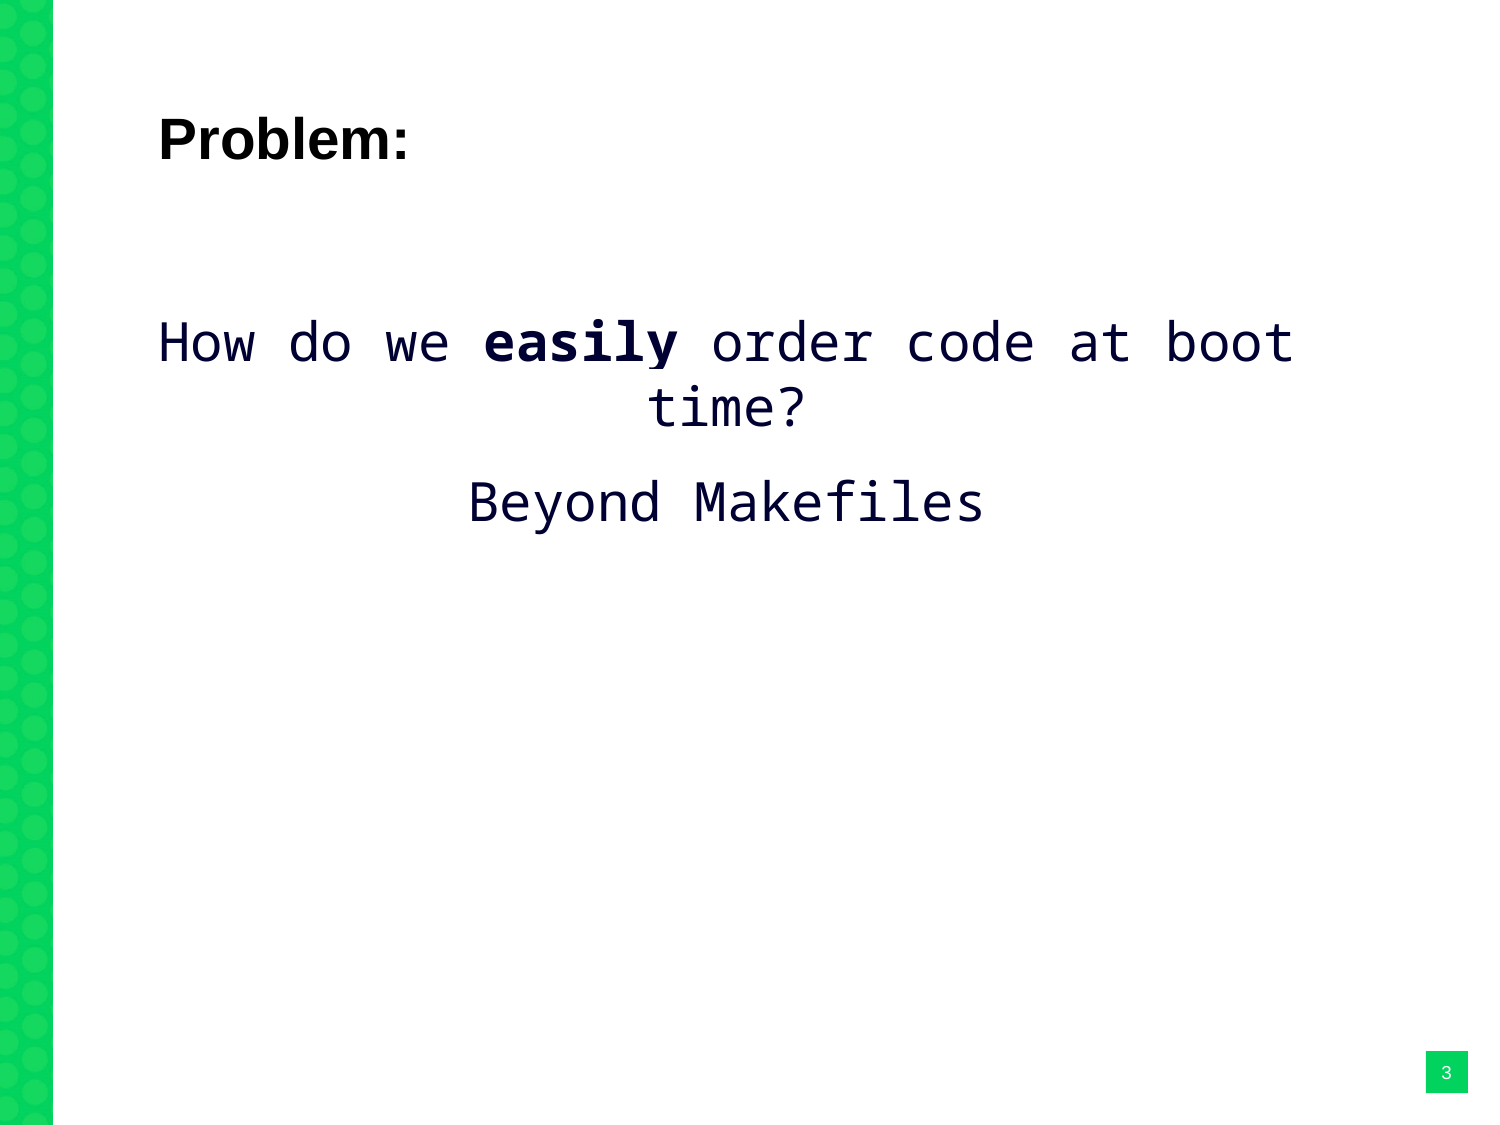

# Problem:
How do we easily order code at boot time?
Beyond Makefiles